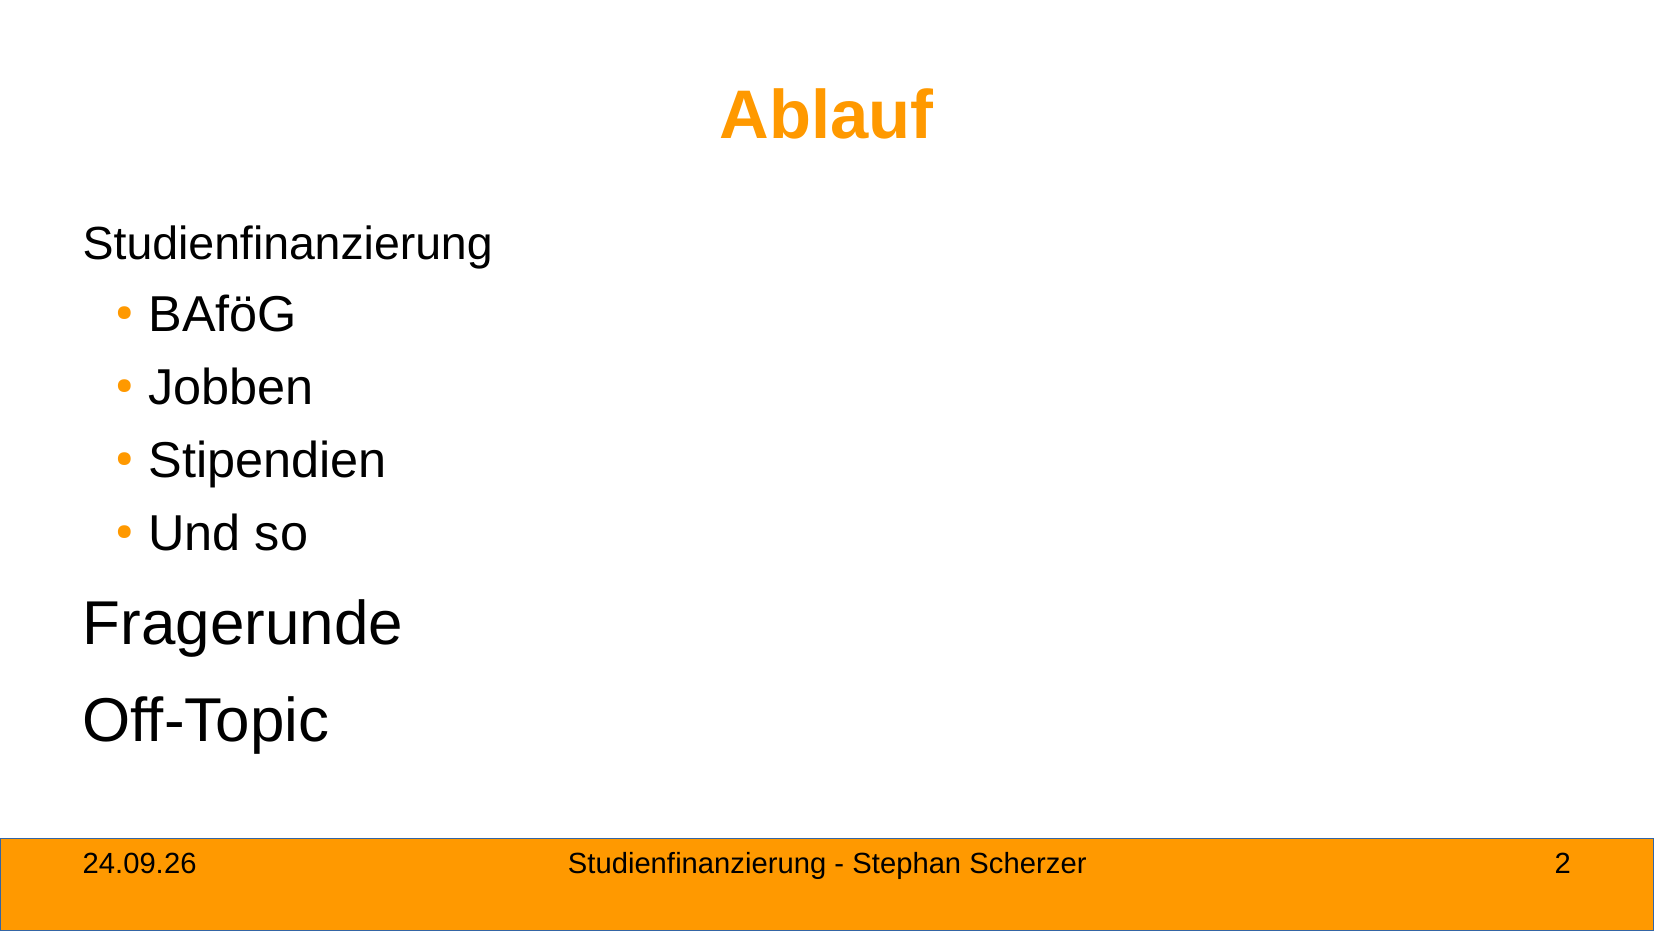

# Ablauf
Studienfinanzierung
BAföG
Jobben
Stipendien
Und so
Fragerunde
Off-Topic
Studienfinanzierung - Stephan Scherzer
2